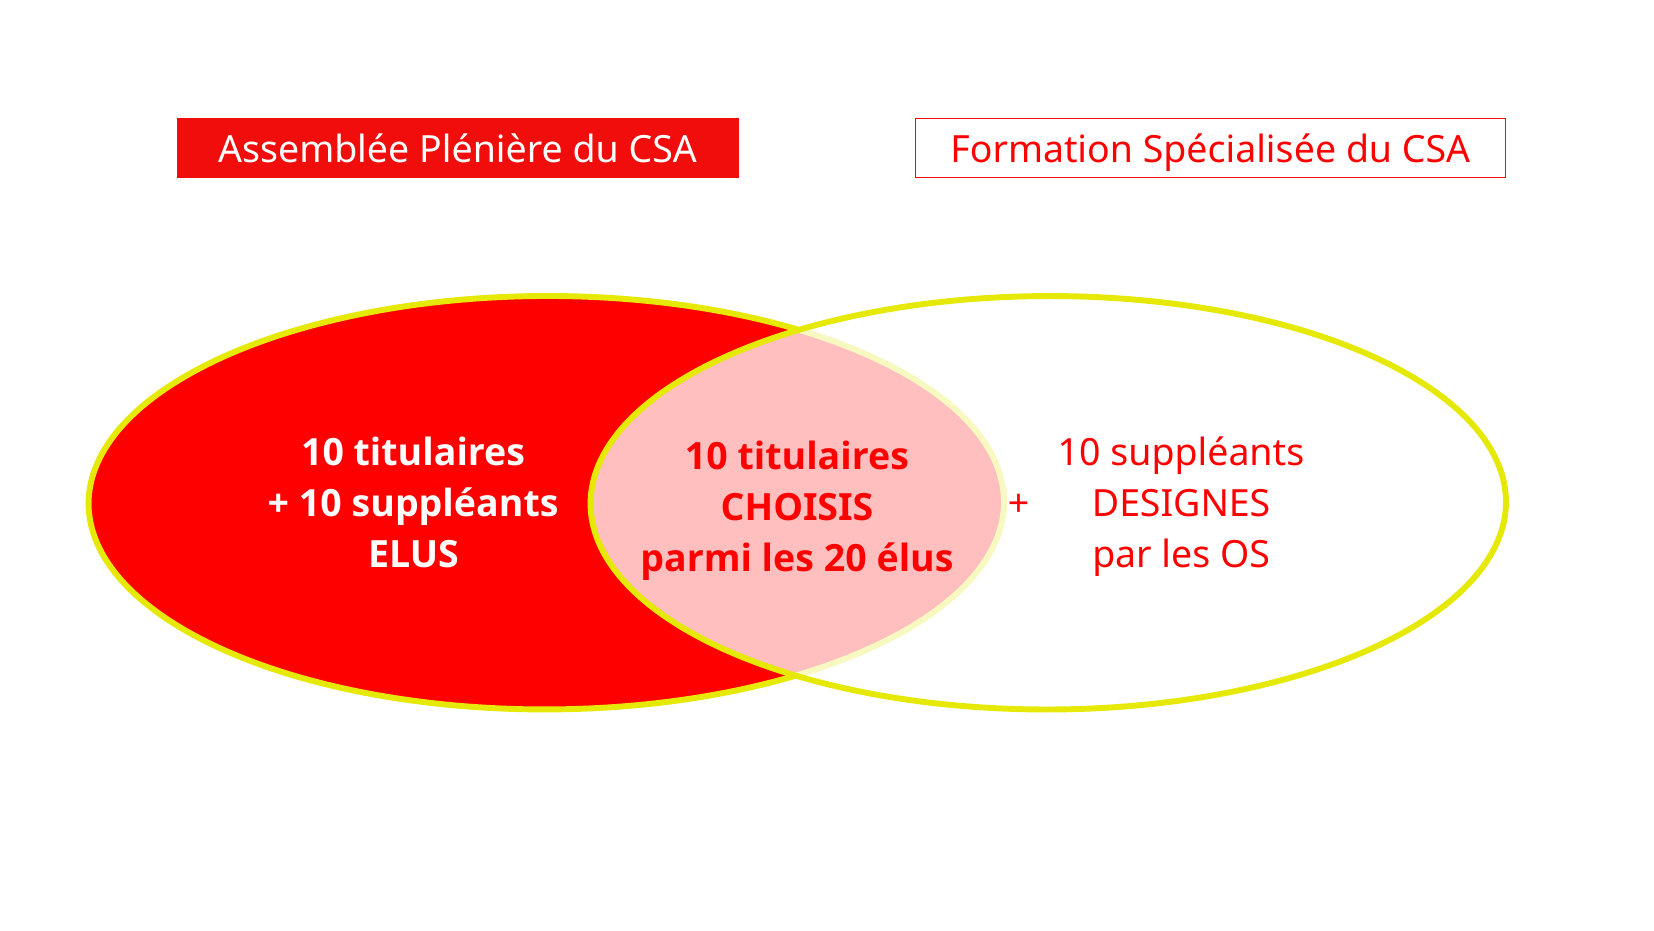

Assemblée Plénière du CSA
Formation Spécialisée du CSA
10 titulaires
+ 10 suppléants
ELUS
10 suppléants
DESIGNES
par les OS
10 titulaires
CHOISIS
parmi les 20 élus
+